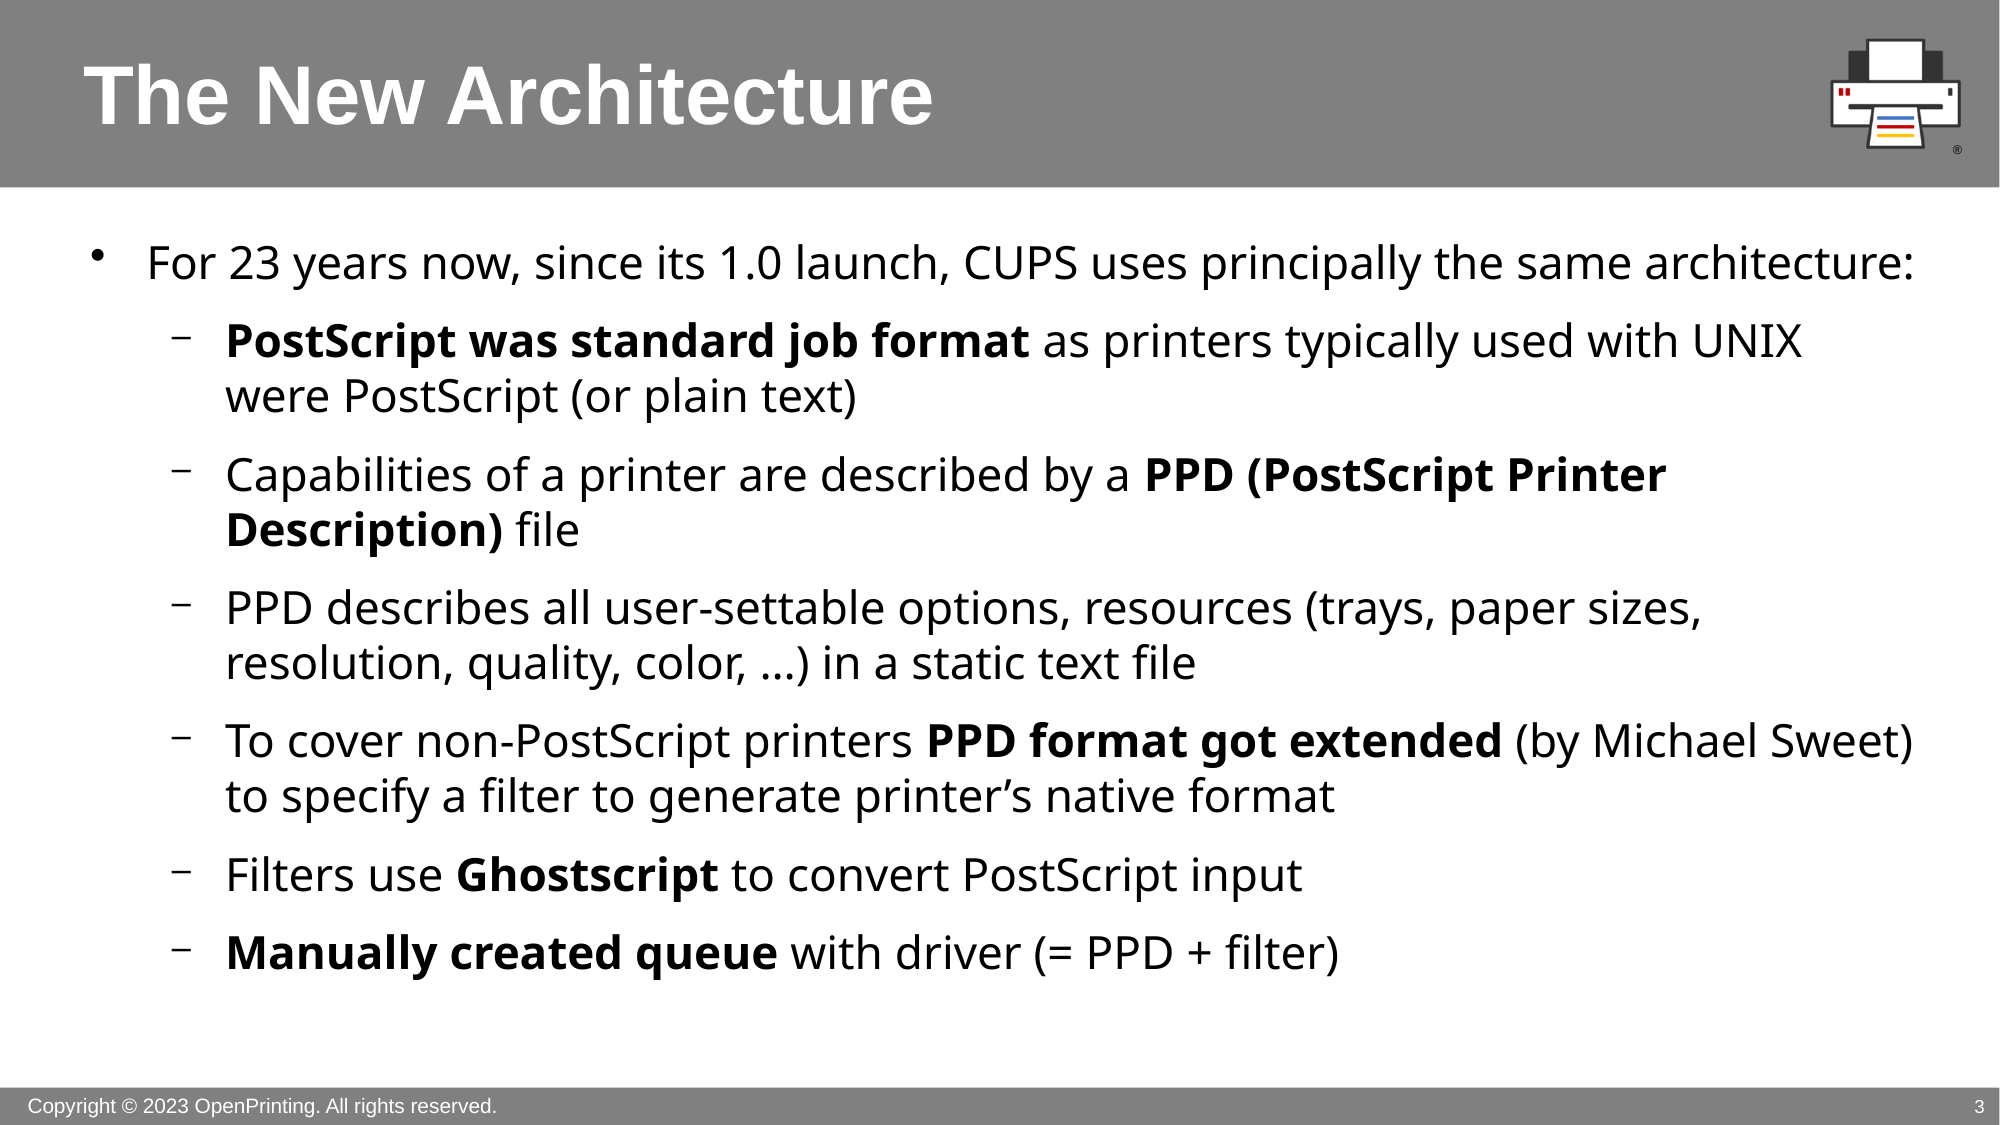

The New Architecture
# For 23 years now, since its 1.0 launch, CUPS uses principally the same architecture:
PostScript was standard job format as printers typically used with UNIX were PostScript (or plain text)
Capabilities of a printer are described by a PPD (PostScript Printer Description) file
PPD describes all user-settable options, resources (trays, paper sizes, resolution, quality, color, …) in a static text file
To cover non-PostScript printers PPD format got extended (by Michael Sweet) to specify a filter to generate printer’s native format
Filters use Ghostscript to convert PostScript input
Manually created queue with driver (= PPD + filter)